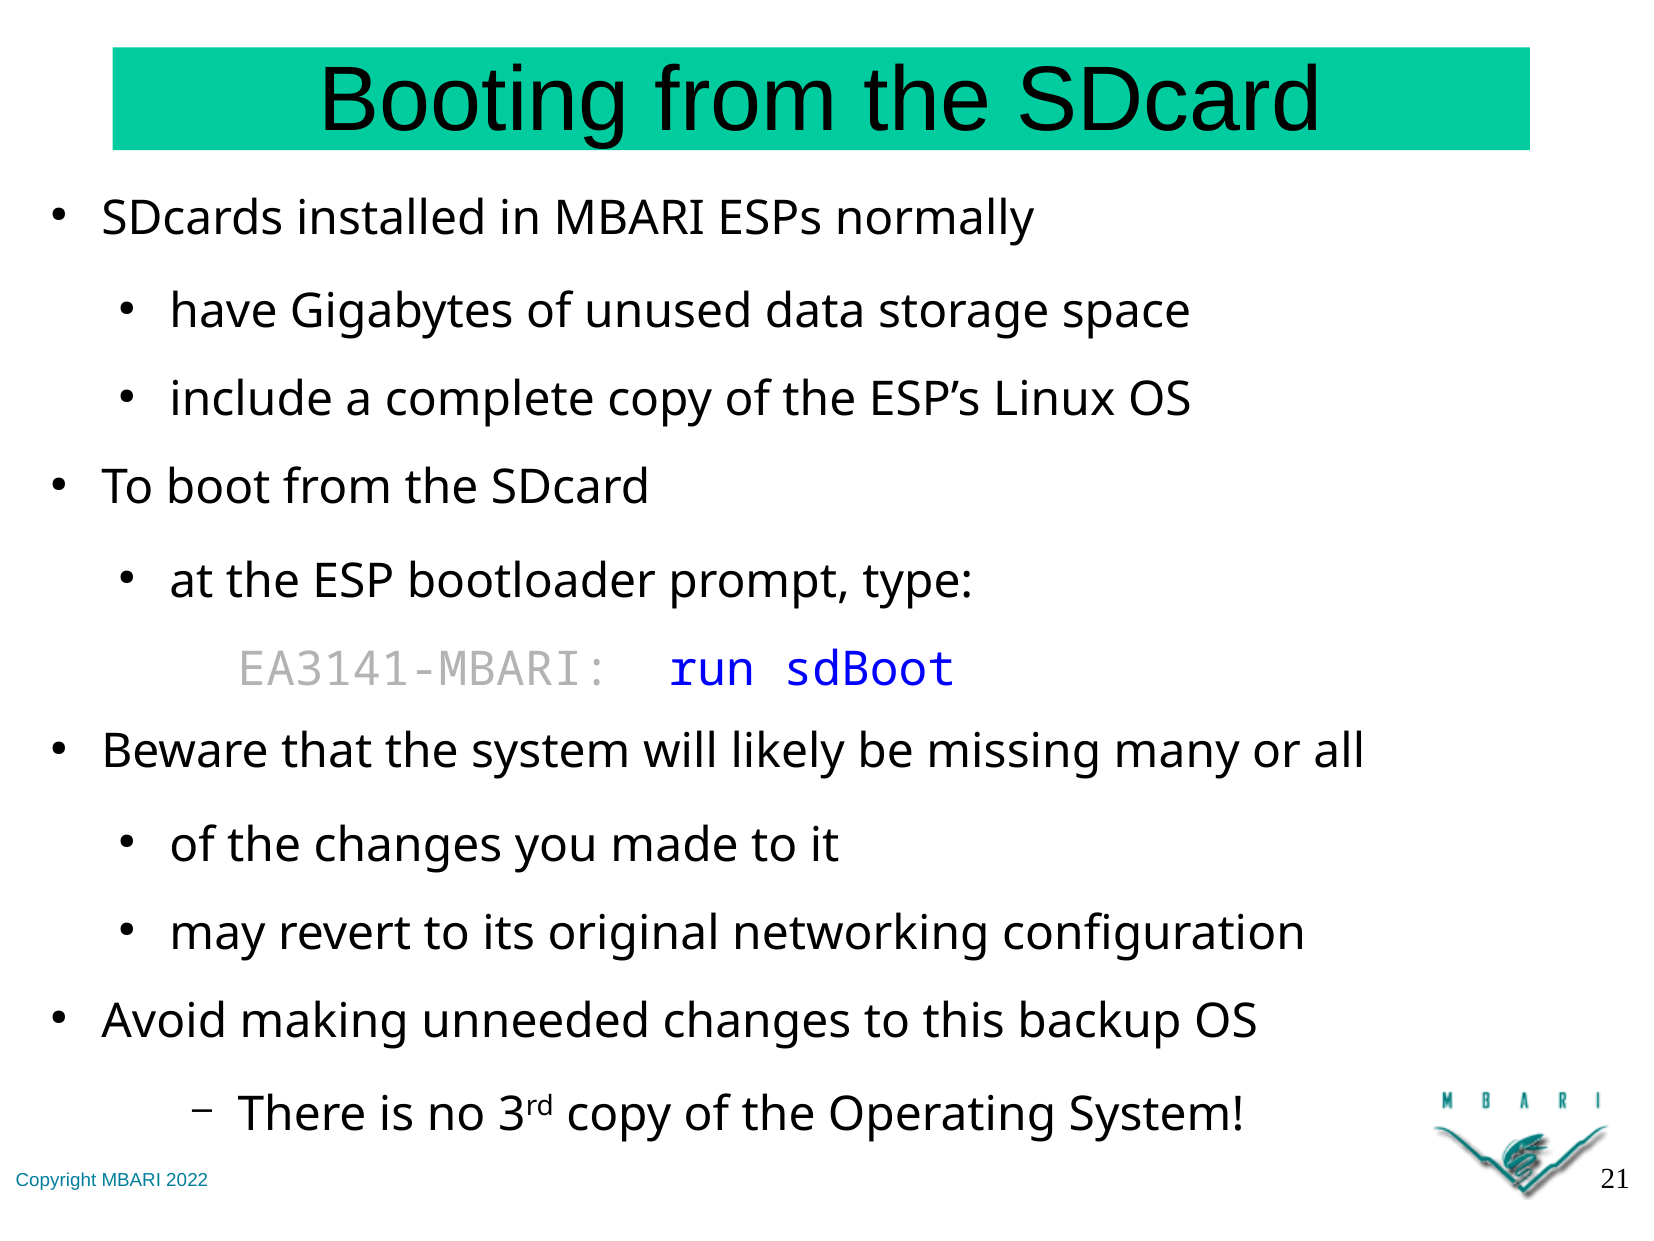

# Booting from the SDcard
SDcards installed in MBARI ESPs normally
have Gigabytes of unused data storage space
include a complete copy of the ESP’s Linux OS
To boot from the SDcard
at the ESP bootloader prompt, type:
EA3141-MBARI: run sdBoot
Beware that the system will likely be missing many or all
of the changes you made to it
may revert to its original networking configuration
Avoid making unneeded changes to this backup OS
There is no 3rd copy of the Operating System!